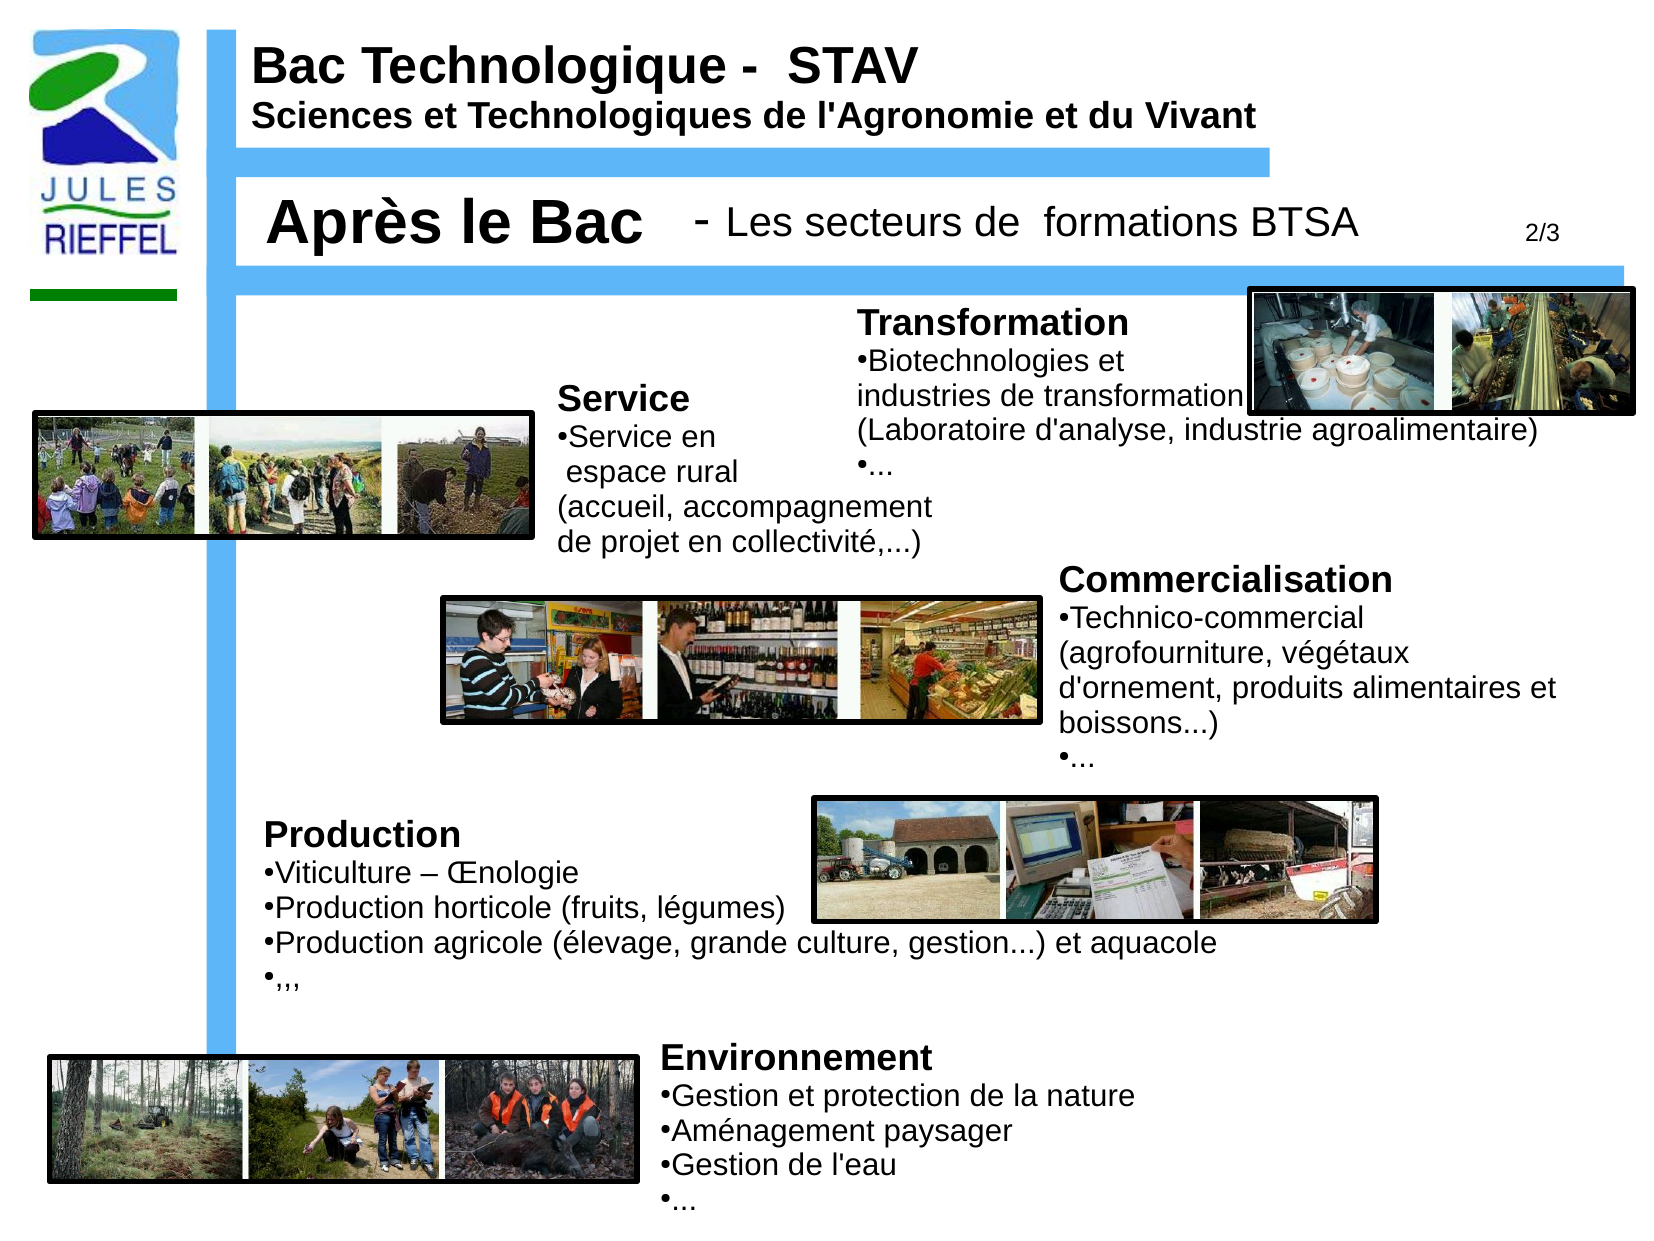

- Les secteurs de formations BTSA
# Après le Bac
2/3
Transformation
Biotechnologies et
industries de transformation
(Laboratoire d'analyse, industrie agroalimentaire)
...
Service
Service en
 espace rural
(accueil, accompagnement de projet en collectivité,...)
Commercialisation
Technico-commercial
(agrofourniture, végétaux d'ornement, produits alimentaires et boissons...)
...
Production
Viticulture – Œnologie
Production horticole (fruits, légumes)
Production agricole (élevage, grande culture, gestion...) et aquacole
,,,
Environnement
Gestion et protection de la nature
Aménagement paysager
Gestion de l'eau
...